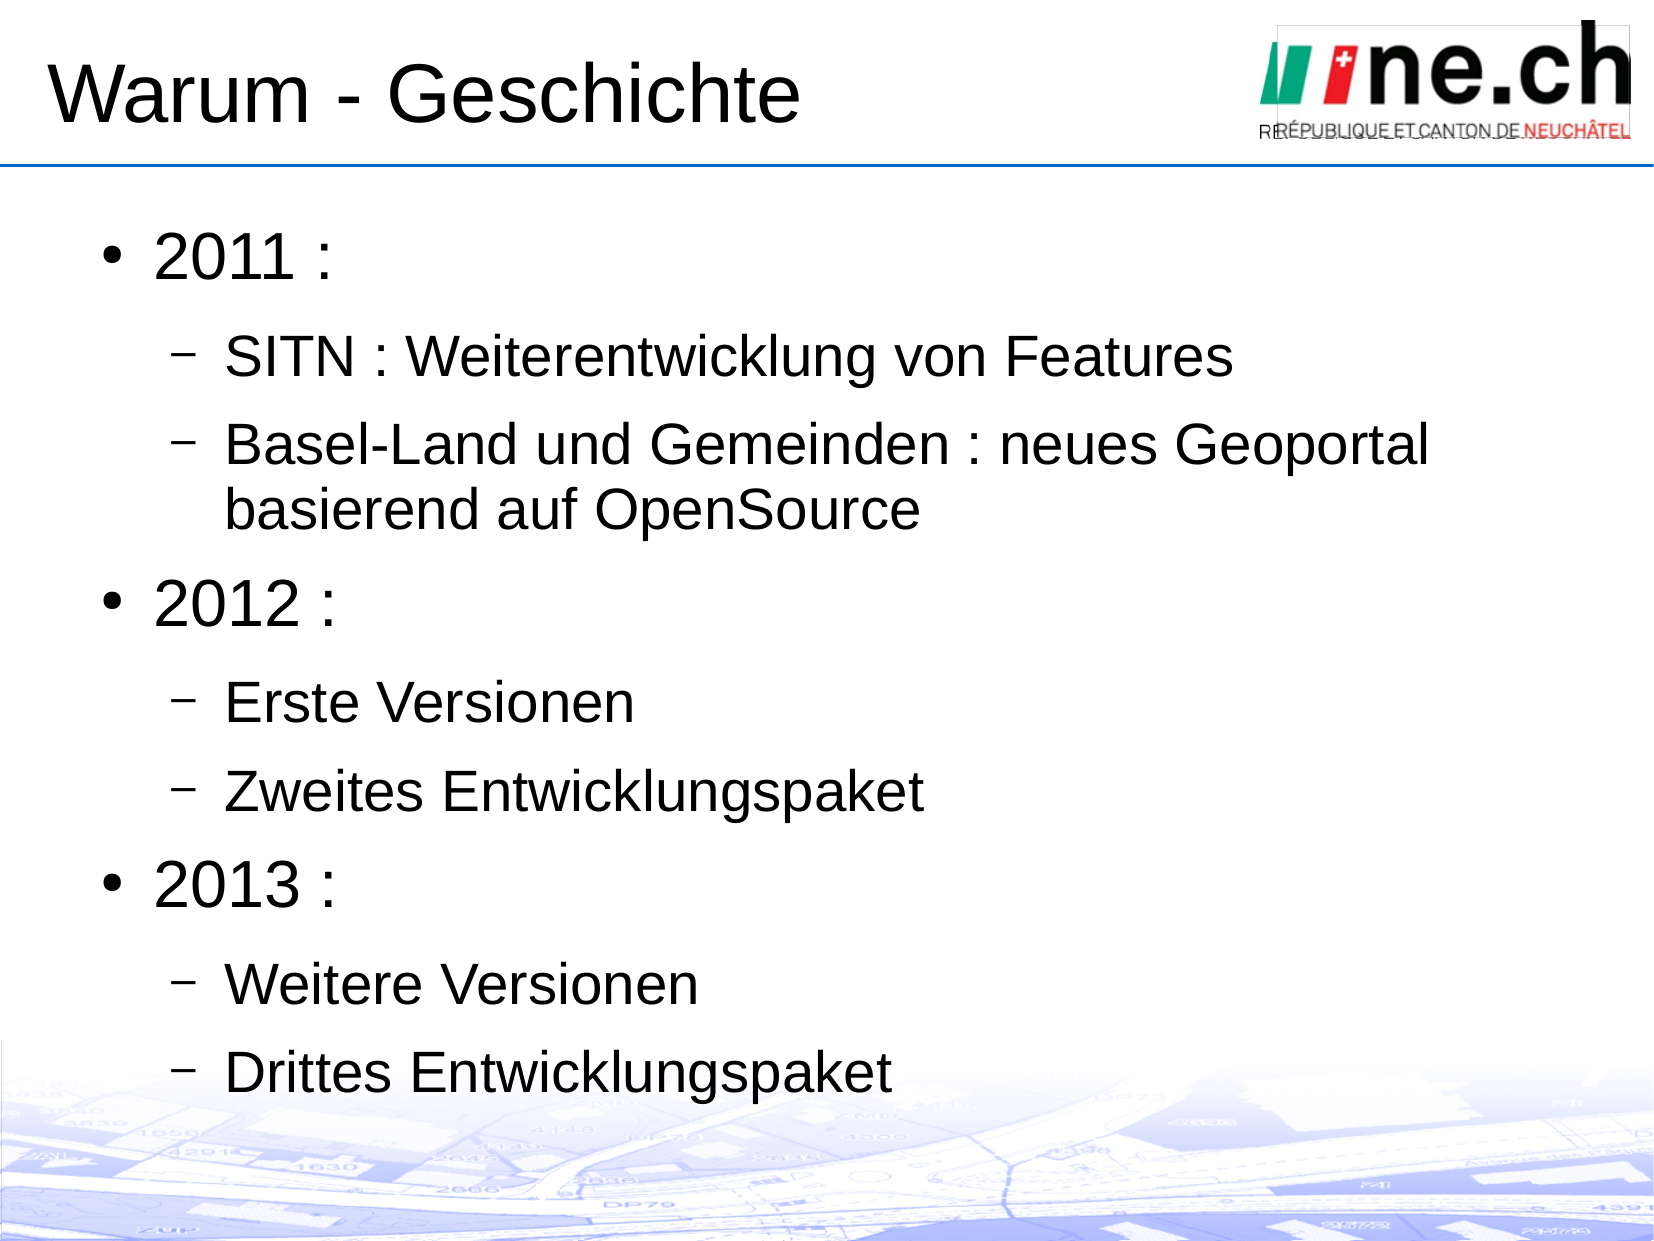

# Warum - Geschichte
2011 :
SITN : Weiterentwicklung von Features
Basel-Land und Gemeinden : neues Geoportal basierend auf OpenSource
2012 :
Erste Versionen
Zweites Entwicklungspaket
2013 :
Weitere Versionen
Drittes Entwicklungspaket